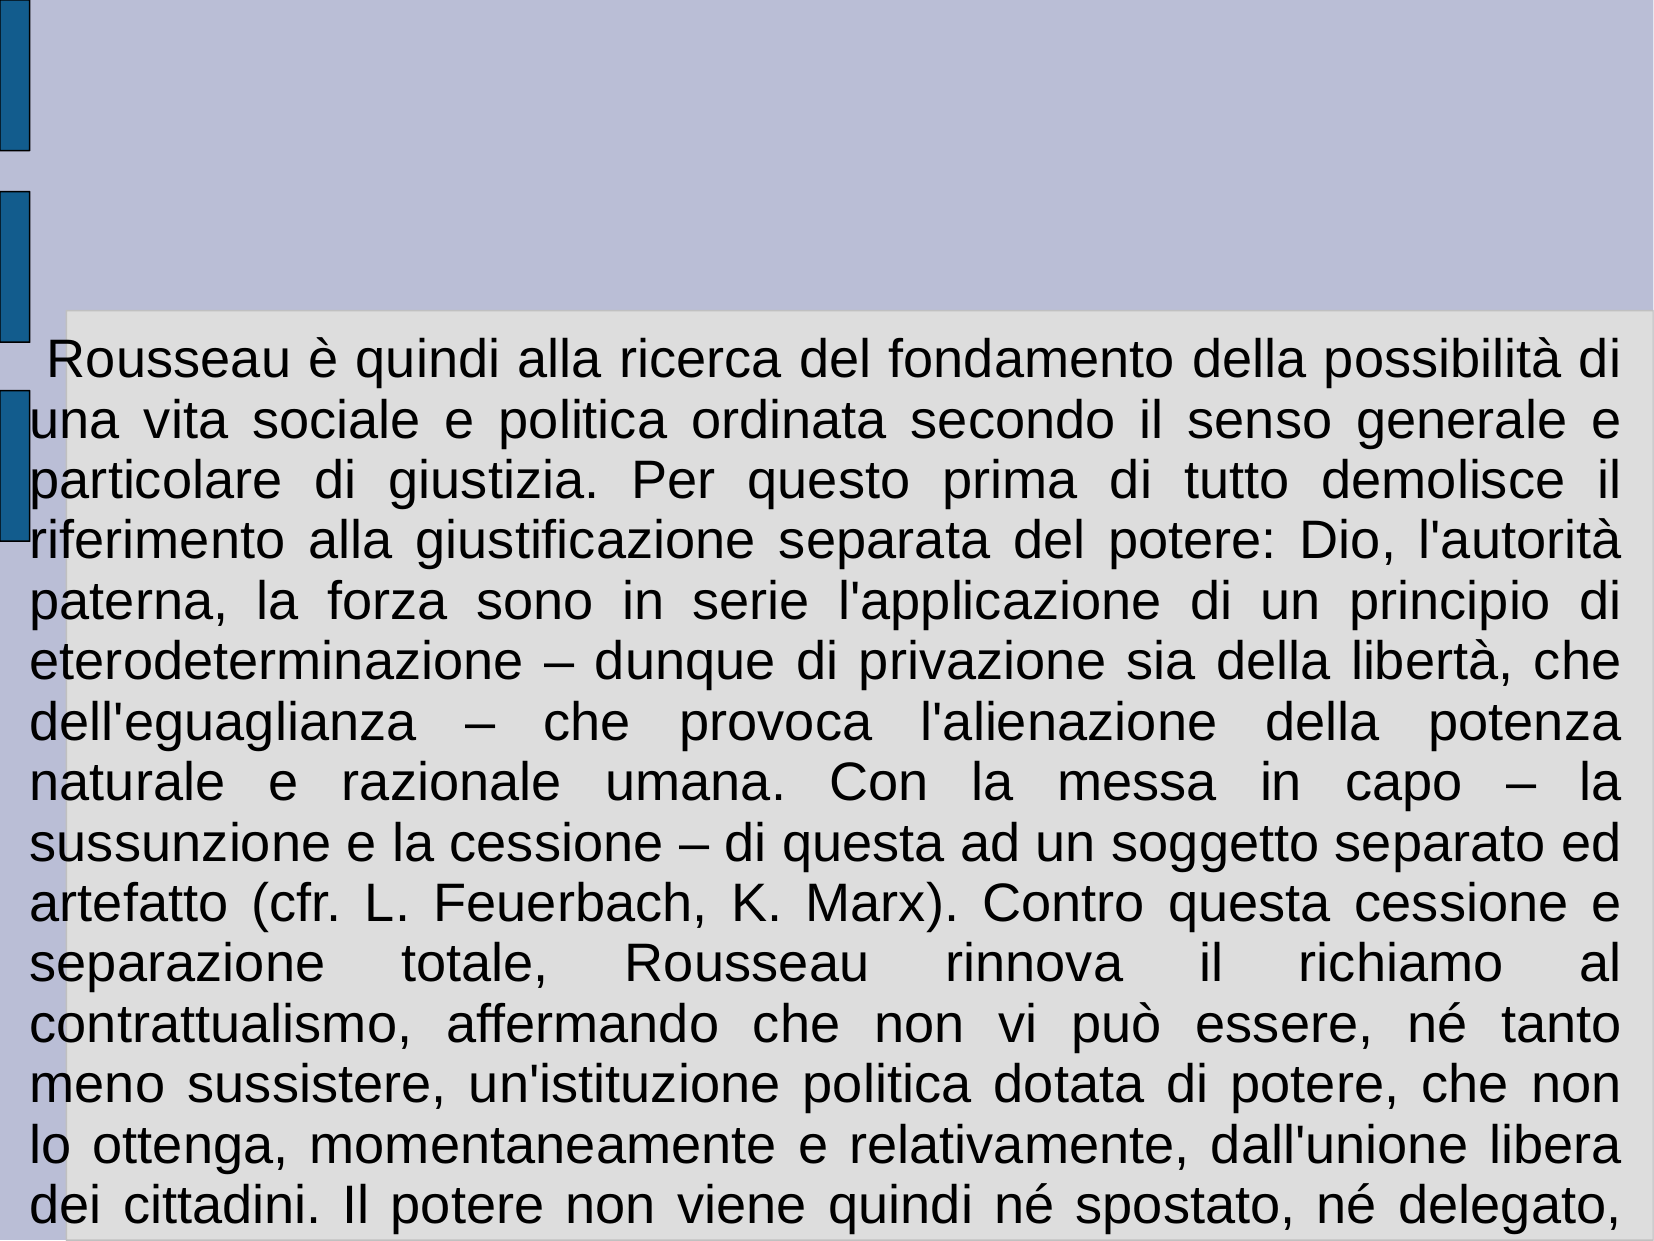

#
 Rousseau è quindi alla ricerca del fondamento della possibilità di una vita sociale e politica ordinata secondo il senso generale e particolare di giustizia. Per questo prima di tutto demolisce il riferimento alla giustificazione separata del potere: Dio, l'autorità paterna, la forza sono in serie l'applicazione di un principio di eterodeterminazione – dunque di privazione sia della libertà, che dell'eguaglianza – che provoca l'alienazione della potenza naturale e razionale umana. Con la messa in capo – la sussunzione e la cessione – di questa ad un soggetto separato ed artefatto (cfr. L. Feuerbach, K. Marx). Contro questa cessione e separazione totale, Rousseau rinnova il richiamo al contrattualismo, affermando che non vi può essere, né tanto meno sussistere, un'istituzione politica dotata di potere, che non lo ottenga, momentaneamente e relativamente, dall'unione libera dei cittadini. Il potere non viene quindi né spostato, né delegato, ma rimane nelle mani del popolo.